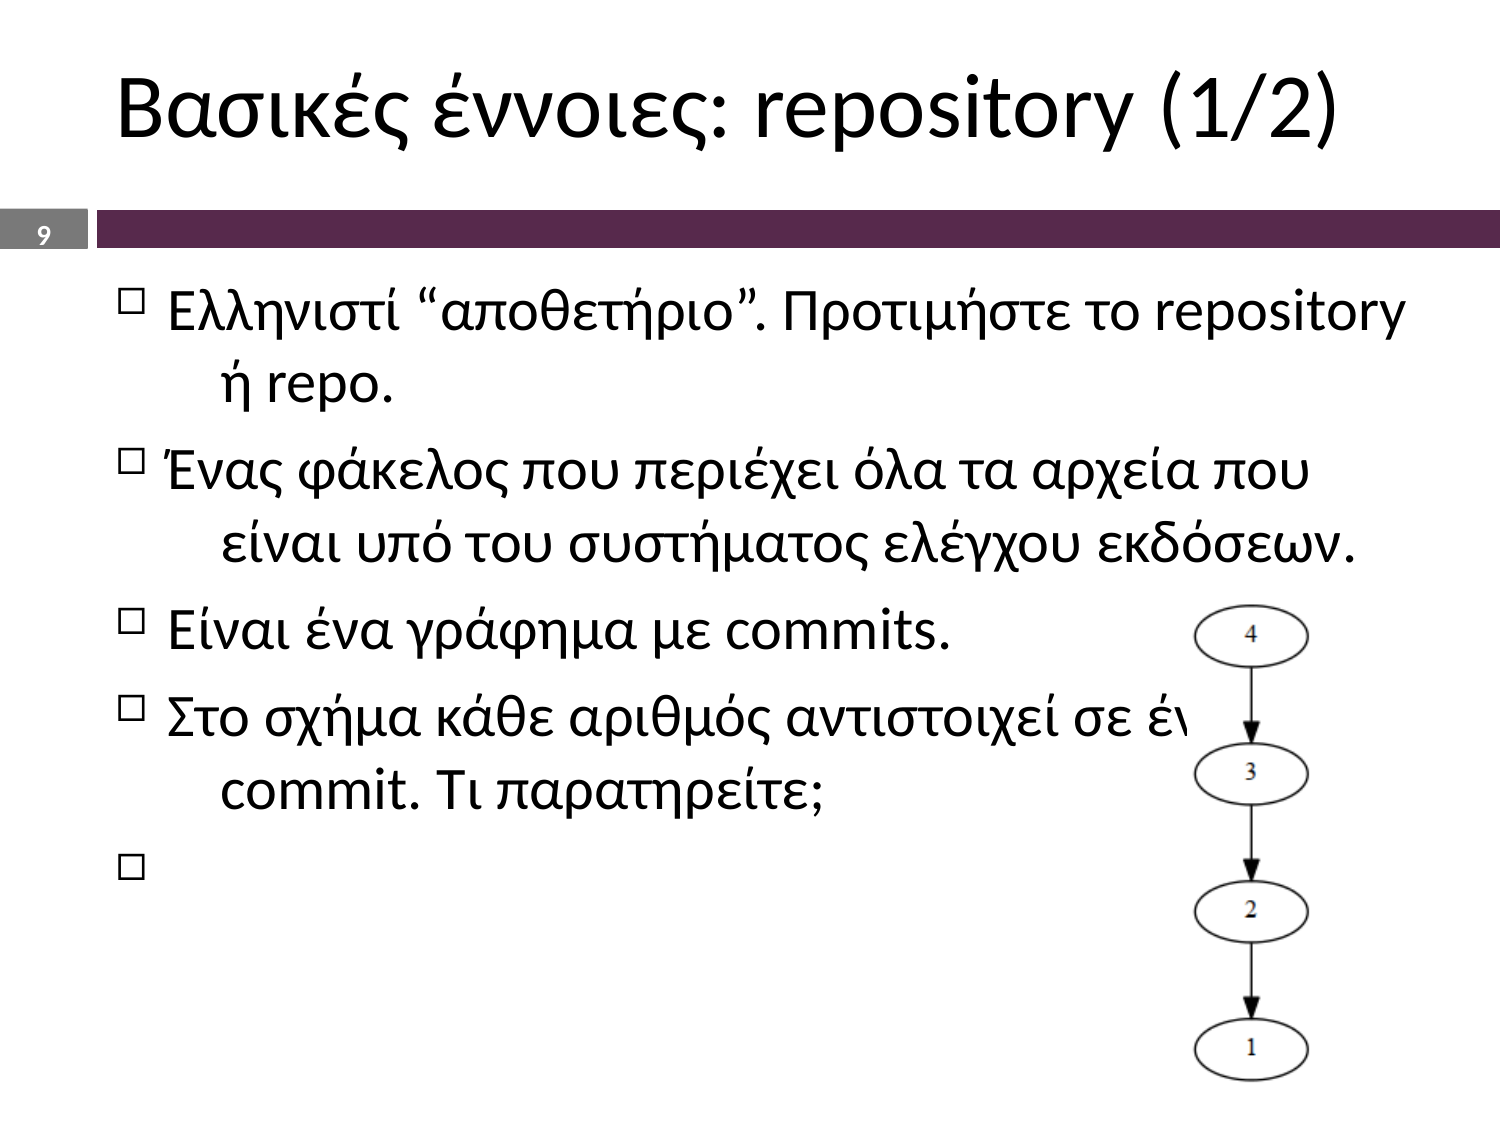

# Βασικές έννοιες: repository (1/2)
Ελληνιστί “αποθετήριο”. Προτιμήστε το repository ή repo.
Ένας φάκελος που περιέχει όλα τα αρχεία που είναι υπό του συστήματος ελέγχου εκδόσεων.
Είναι ένα γράφημα με commits.
Στο σχήμα κάθε αριθμός αντιστοιχεί σε ένα commit. Τι παρατηρείτε;